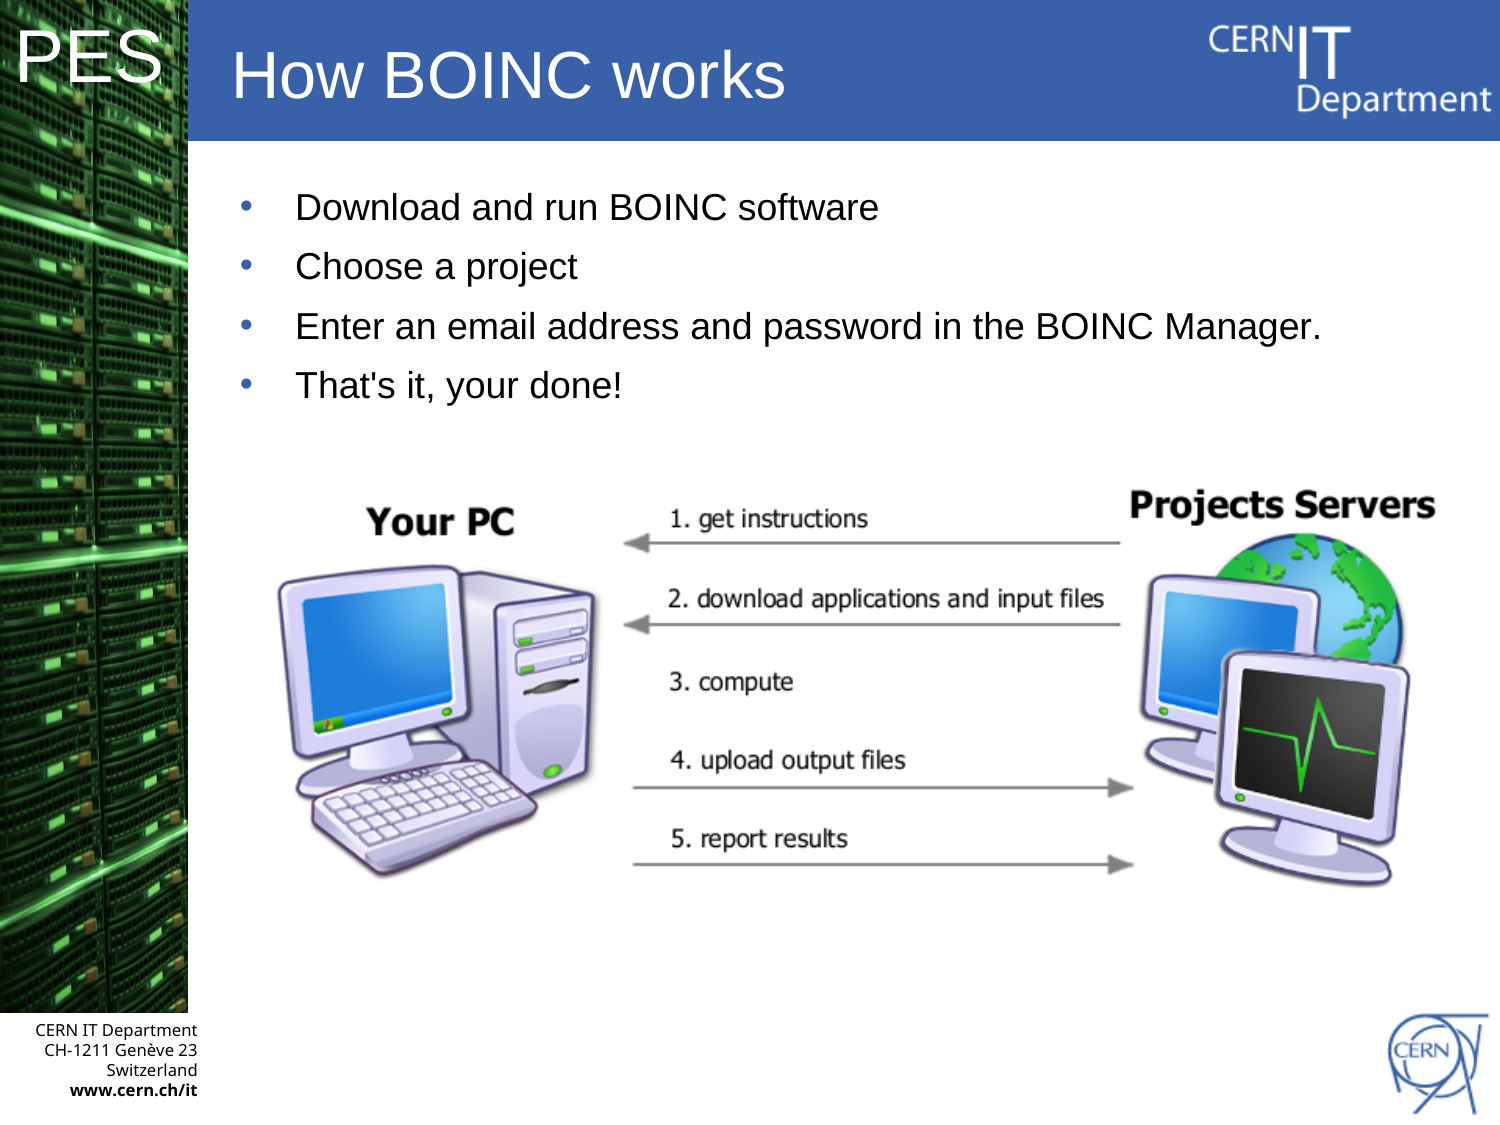

How BOINC works
Download and run BOINC software
Choose a project
Enter an email address and password in the BOINC Manager.
That's it, your done!